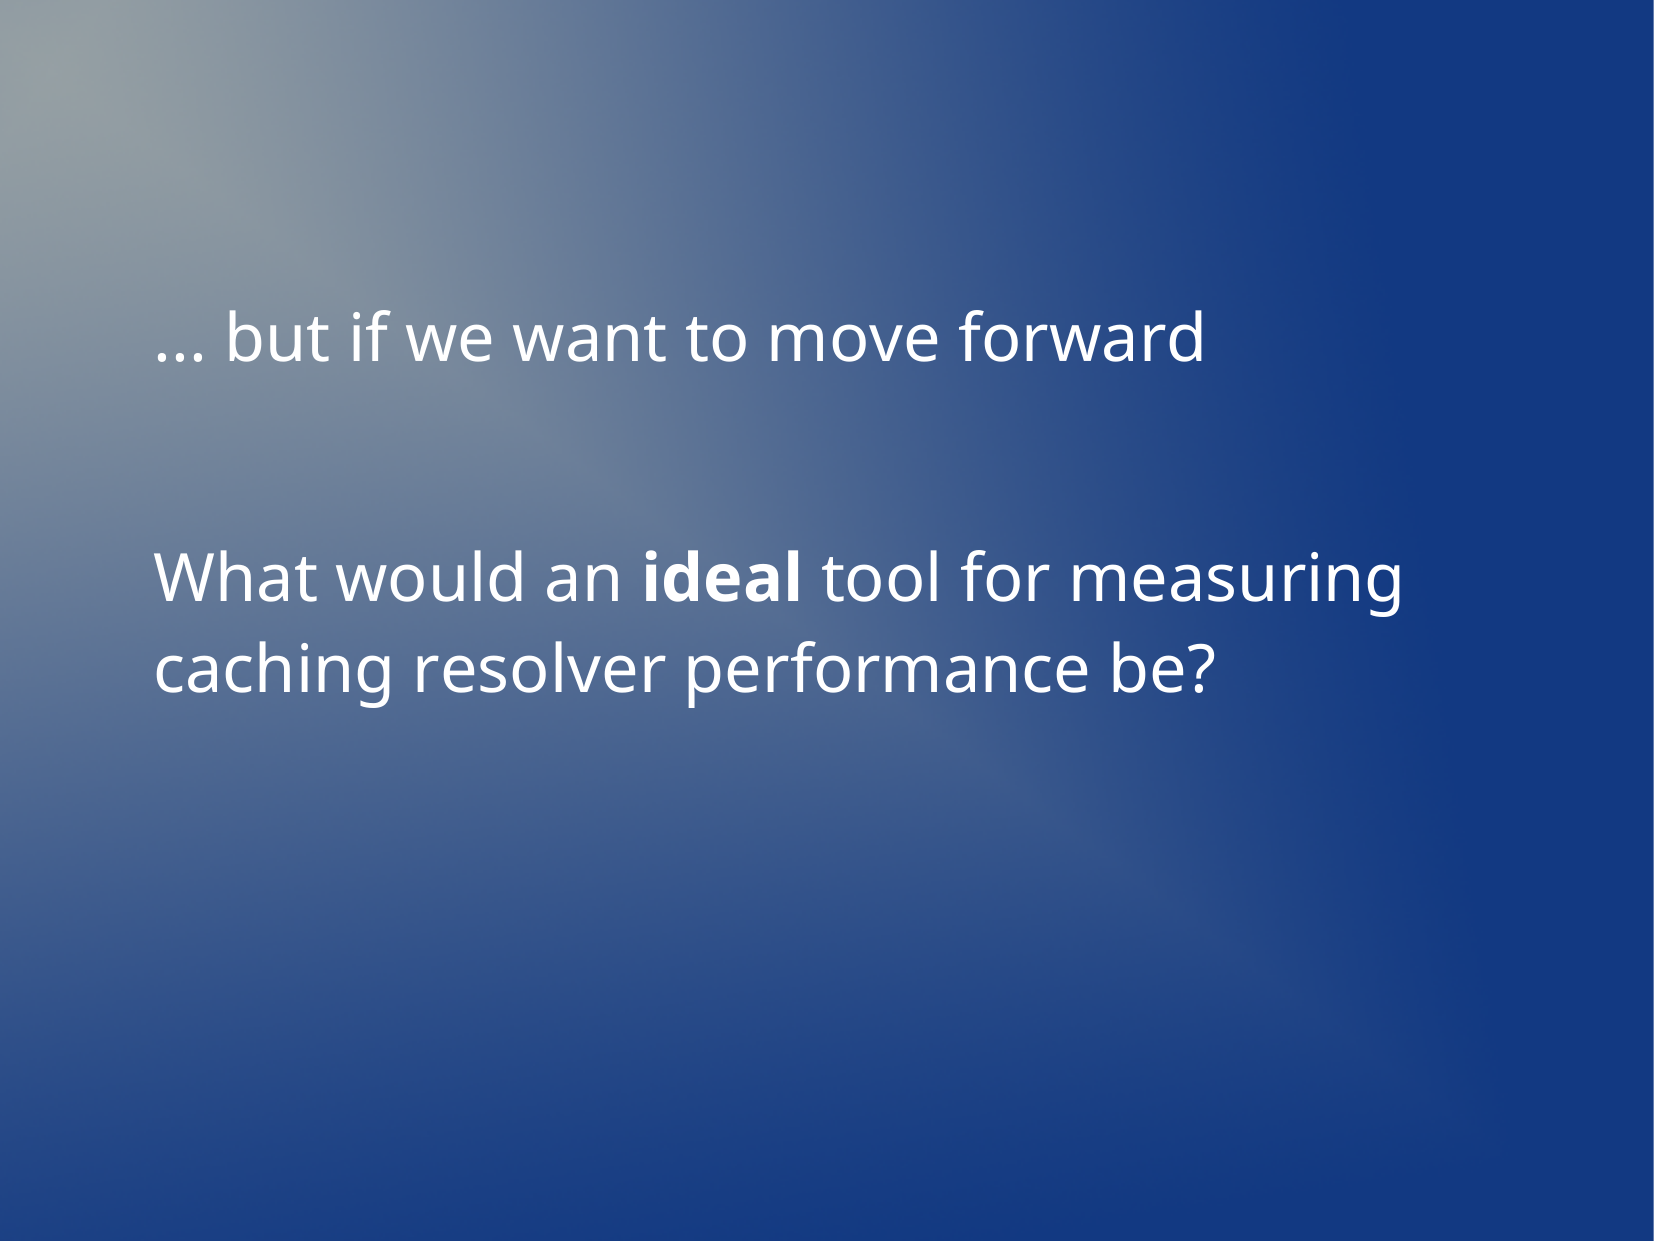

#
... but if we want to move forward
What would an ideal tool for measuring caching resolver performance be?